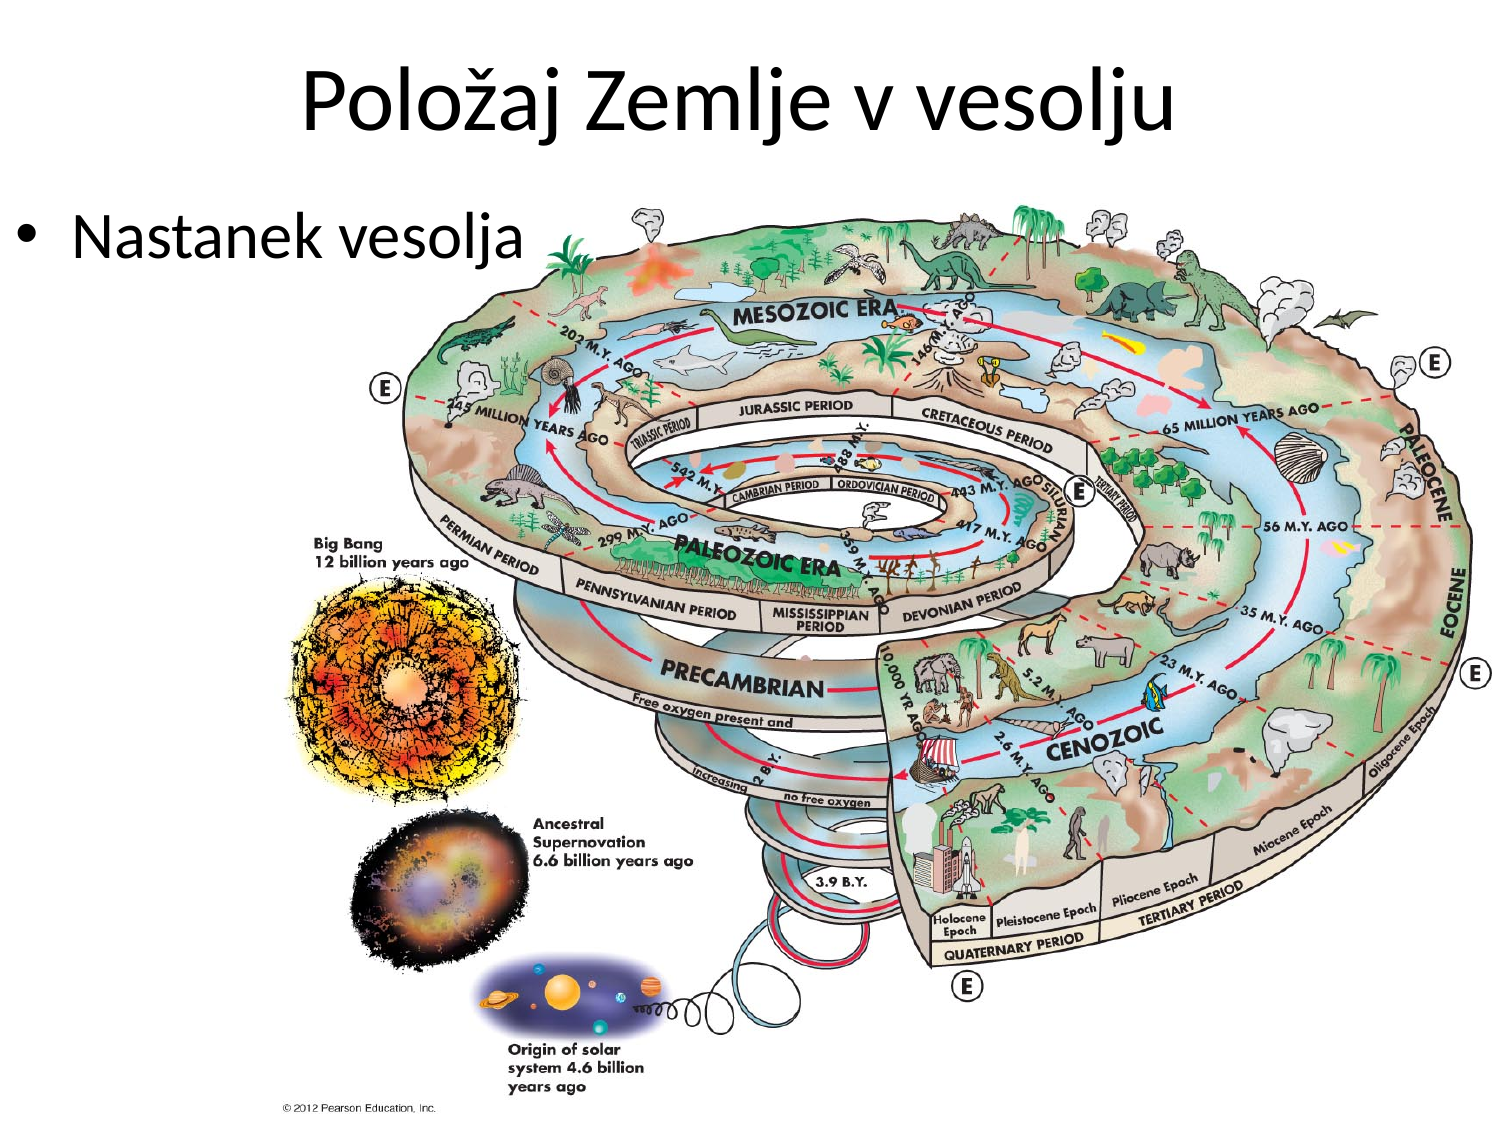

# Položaj Zemlje v vesolju
Nastanek vesolja